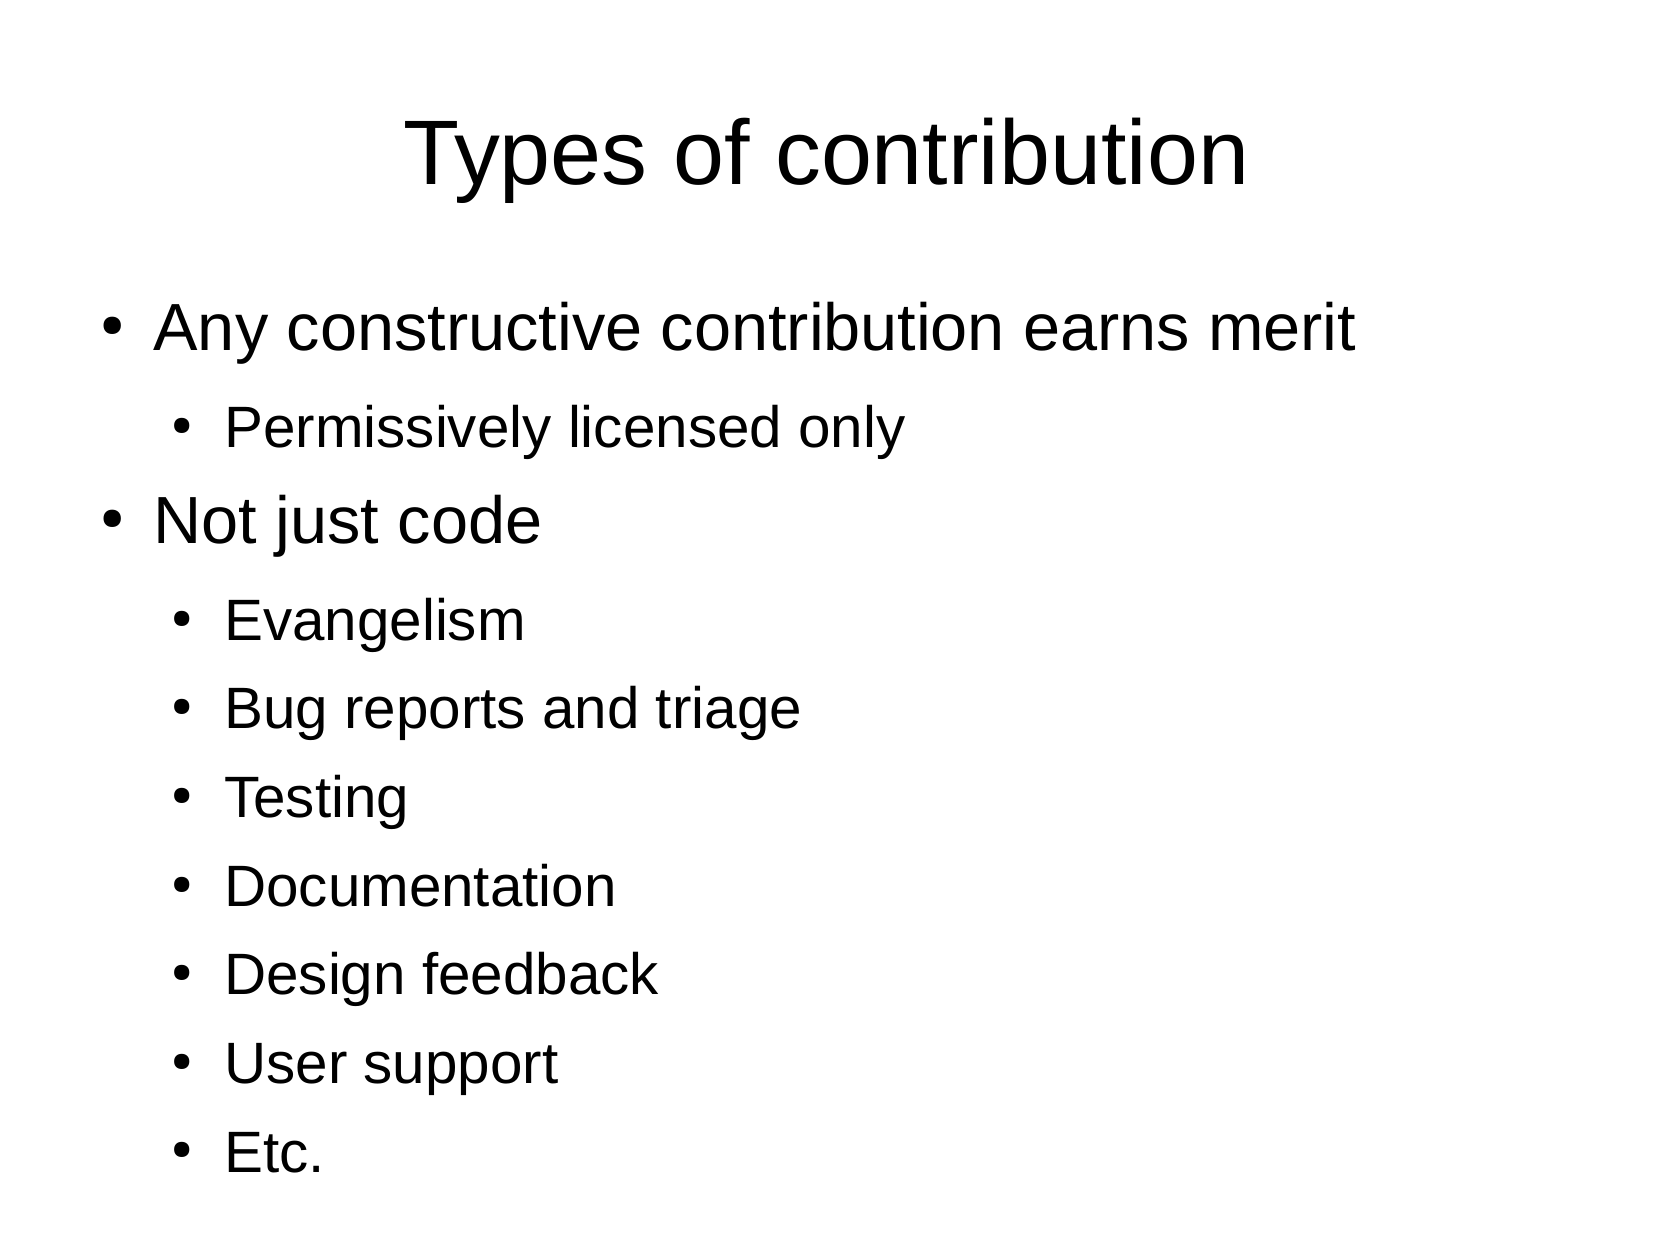

# Types of contribution
Any constructive contribution earns merit
Permissively licensed only
Not just code
Evangelism
Bug reports and triage
Testing
Documentation
Design feedback
User support
Etc.